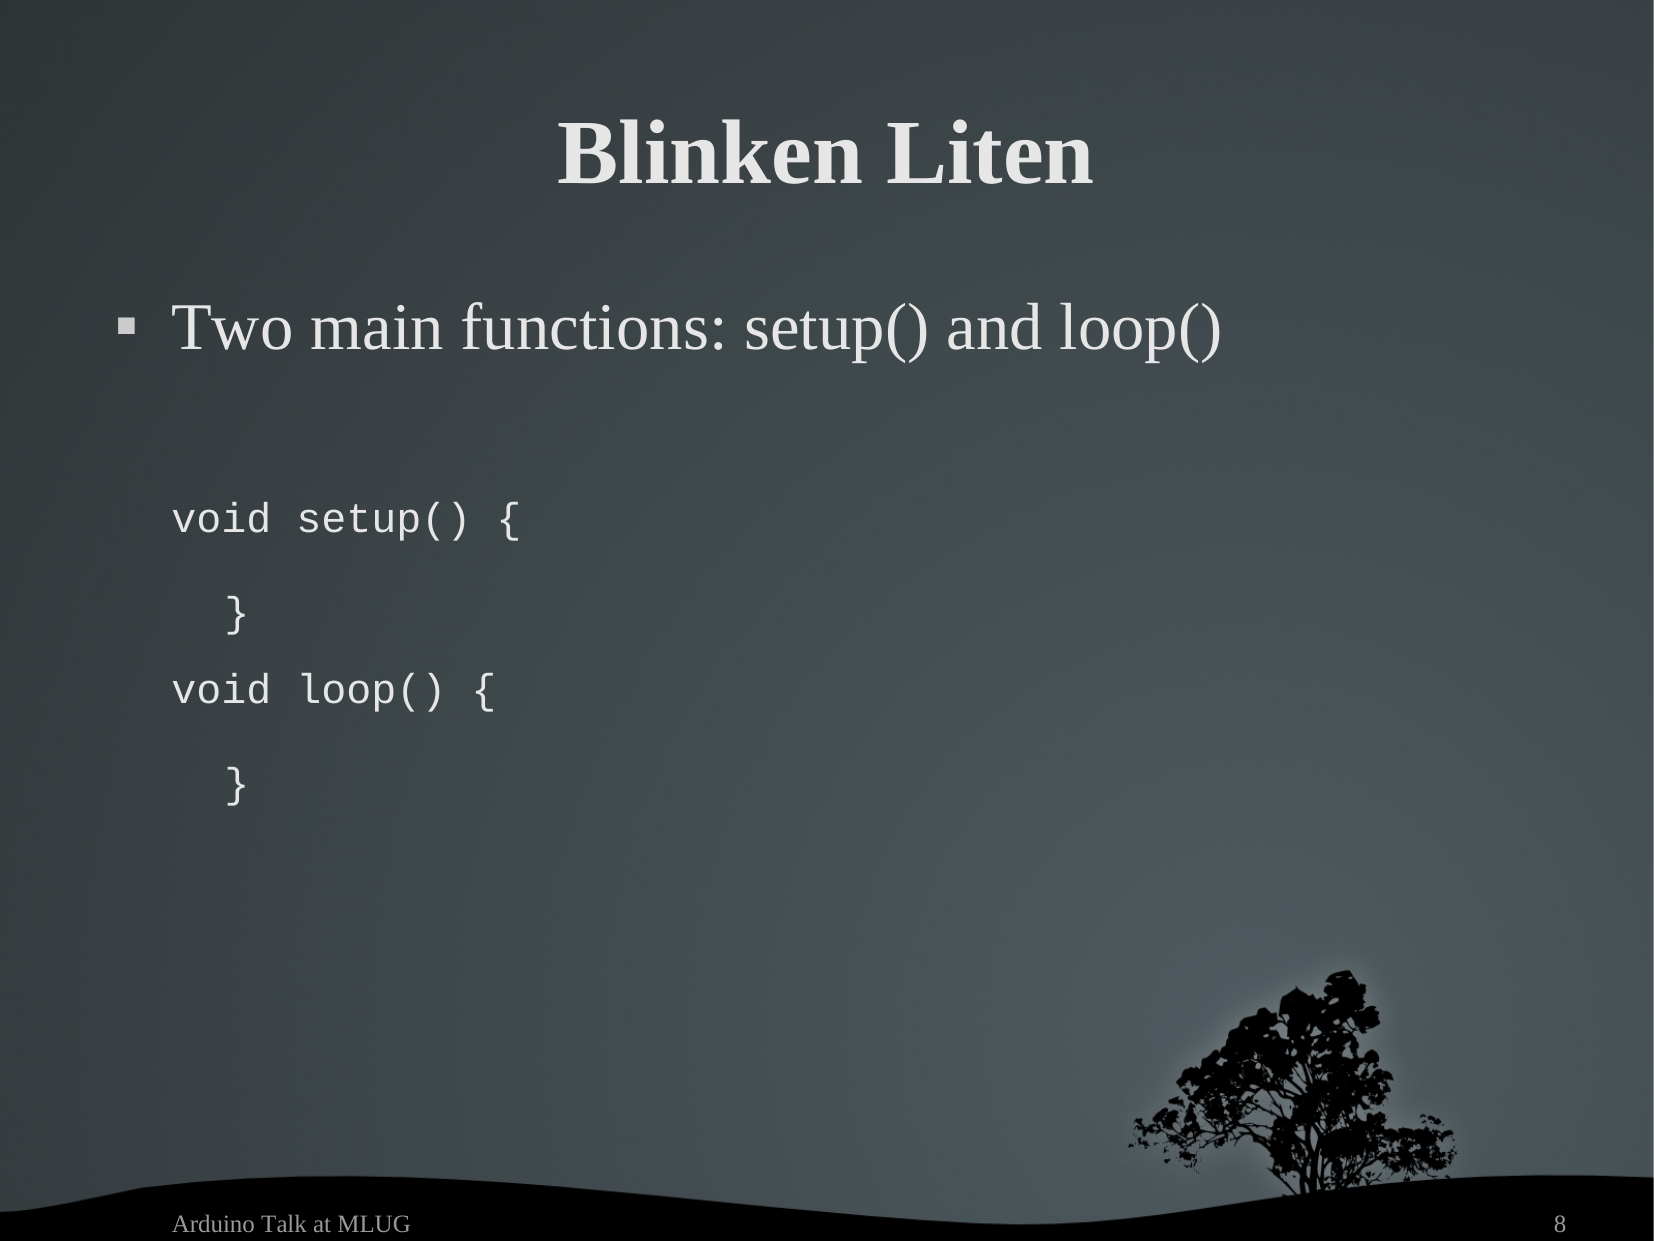

# Blinken Liten
Two main functions: setup() and loop()
void setup() {
}
void loop() {
}
Arduino Talk at MLUG
8